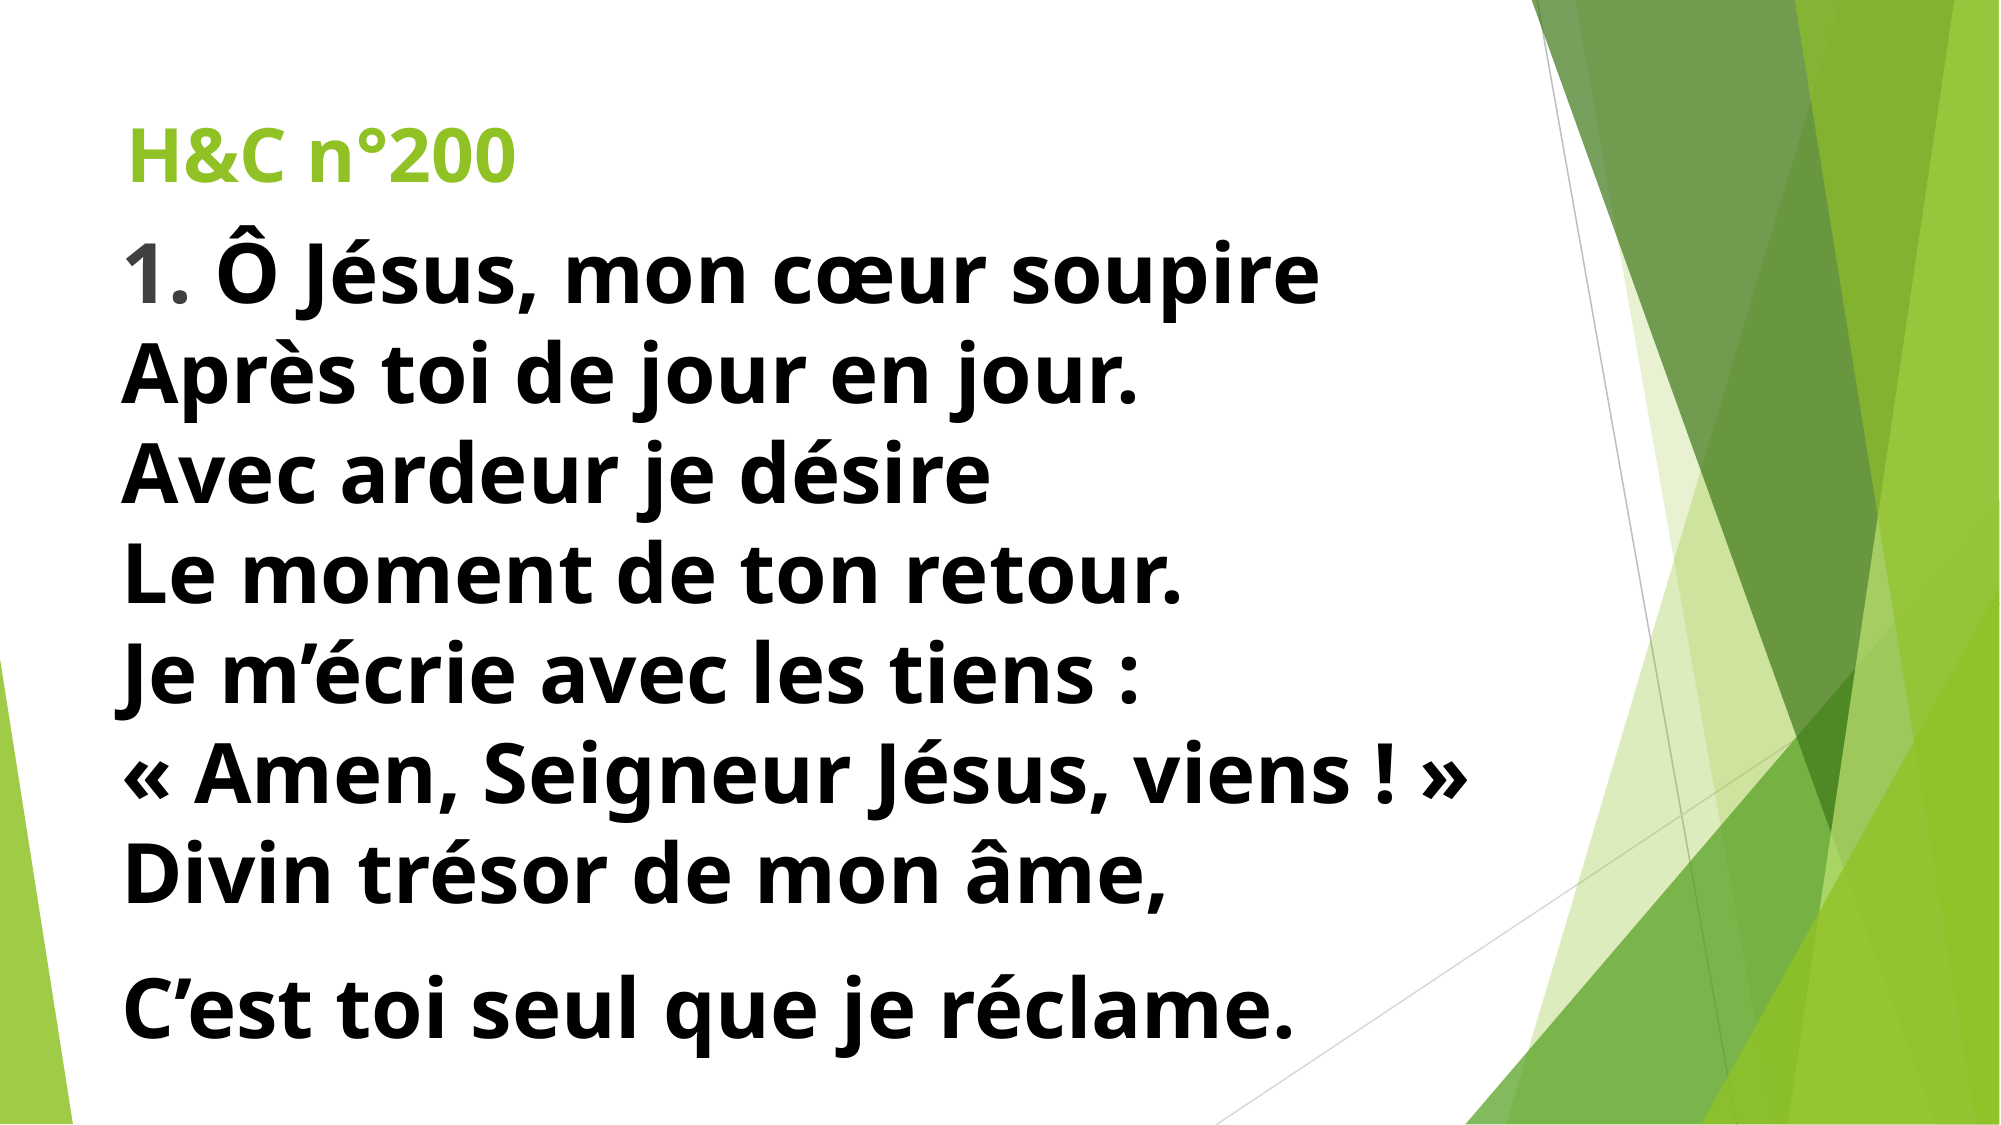

H&C n°200
1. Ô Jésus, mon cœur soupire
Après toi de jour en jour.
Avec ardeur je désire
Le moment de ton retour.
Je m’écrie avec les tiens :
« Amen, Seigneur Jésus, viens ! »
Divin trésor de mon âme,
C’est toi seul que je réclame.